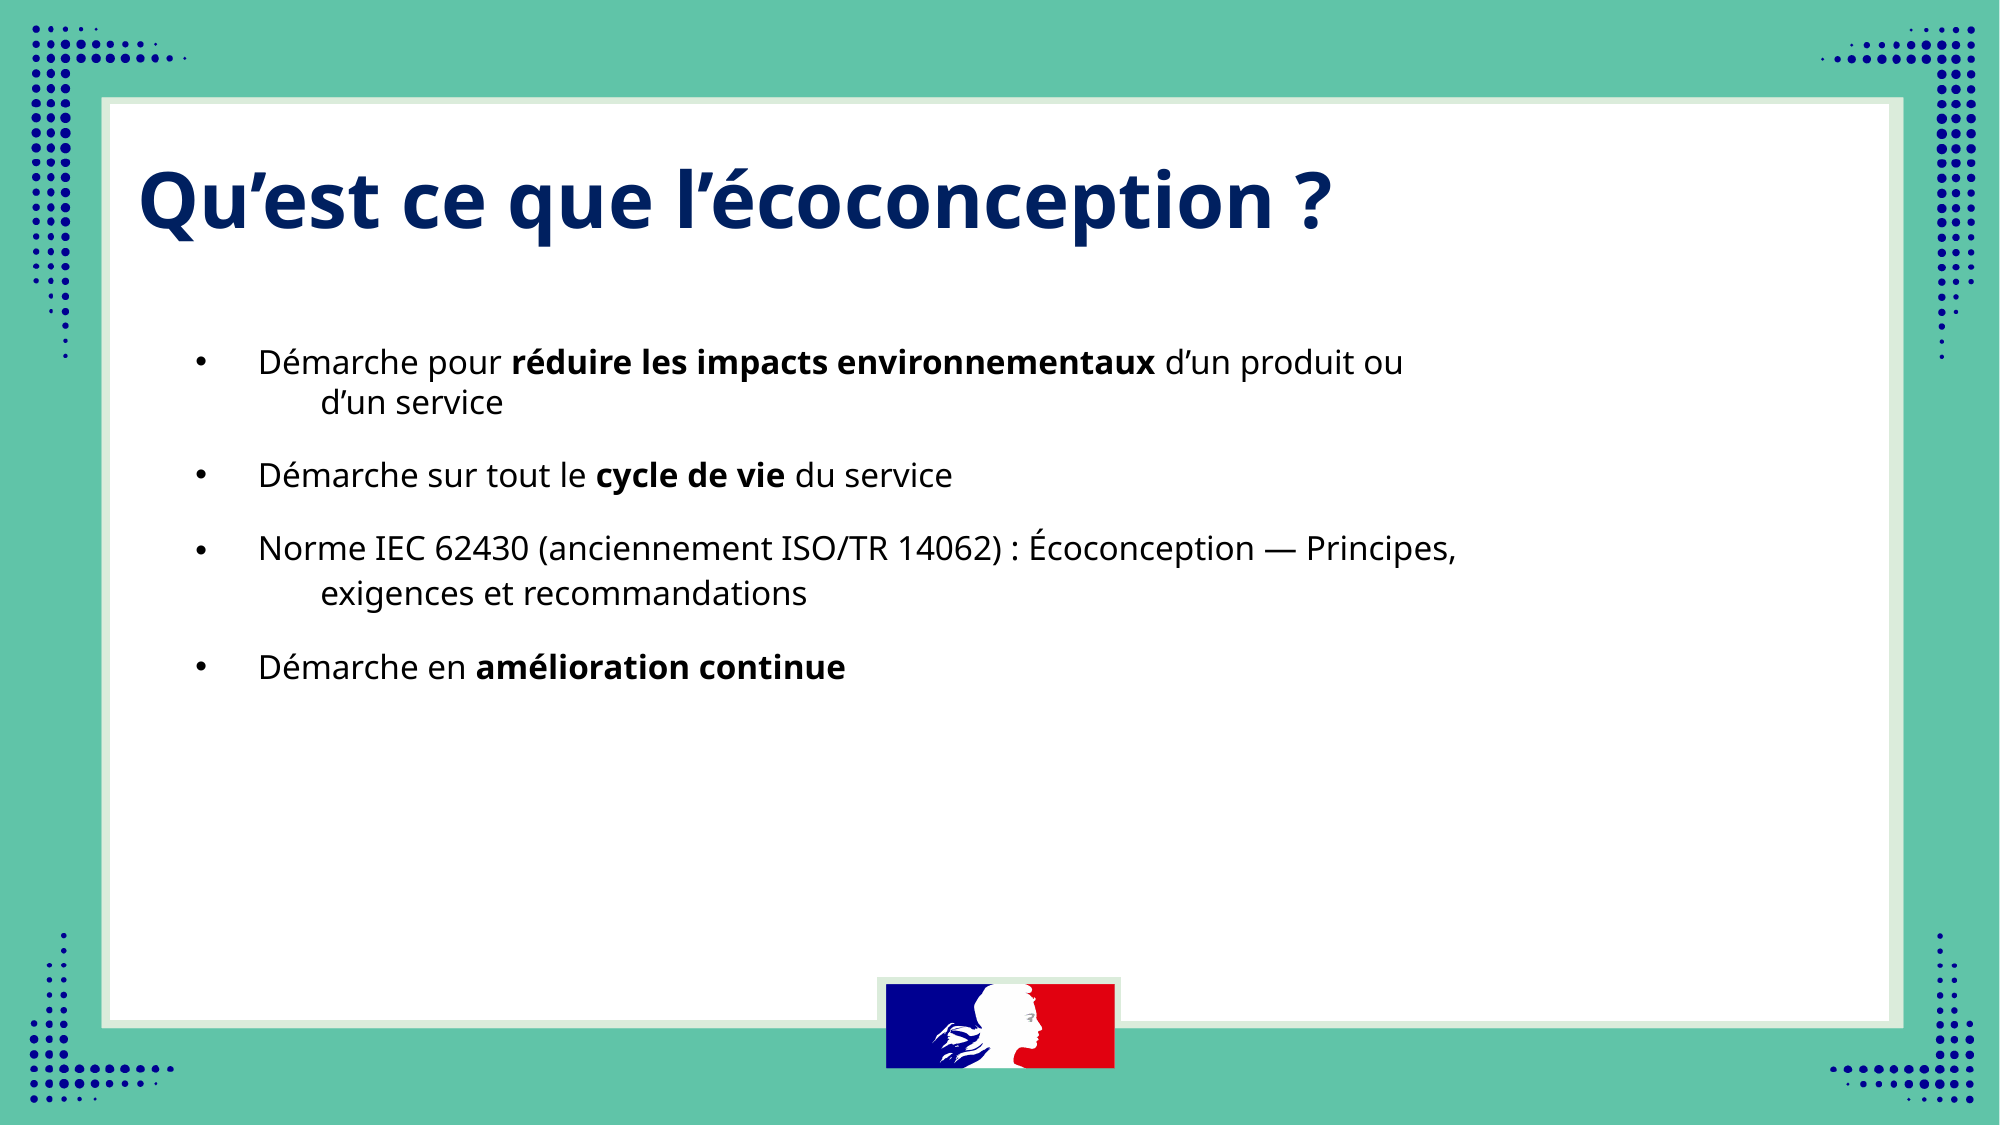

# Qu’est ce que l’écoconception ?
Démarche pour réduire les impacts environnementaux d’un produit ou d’un service
Démarche sur tout le cycle de vie du service
Norme IEC 62430 (anciennement ISO/TR 14062) : Écoconception — Principes, exigences et recommandations
Démarche en amélioration continue